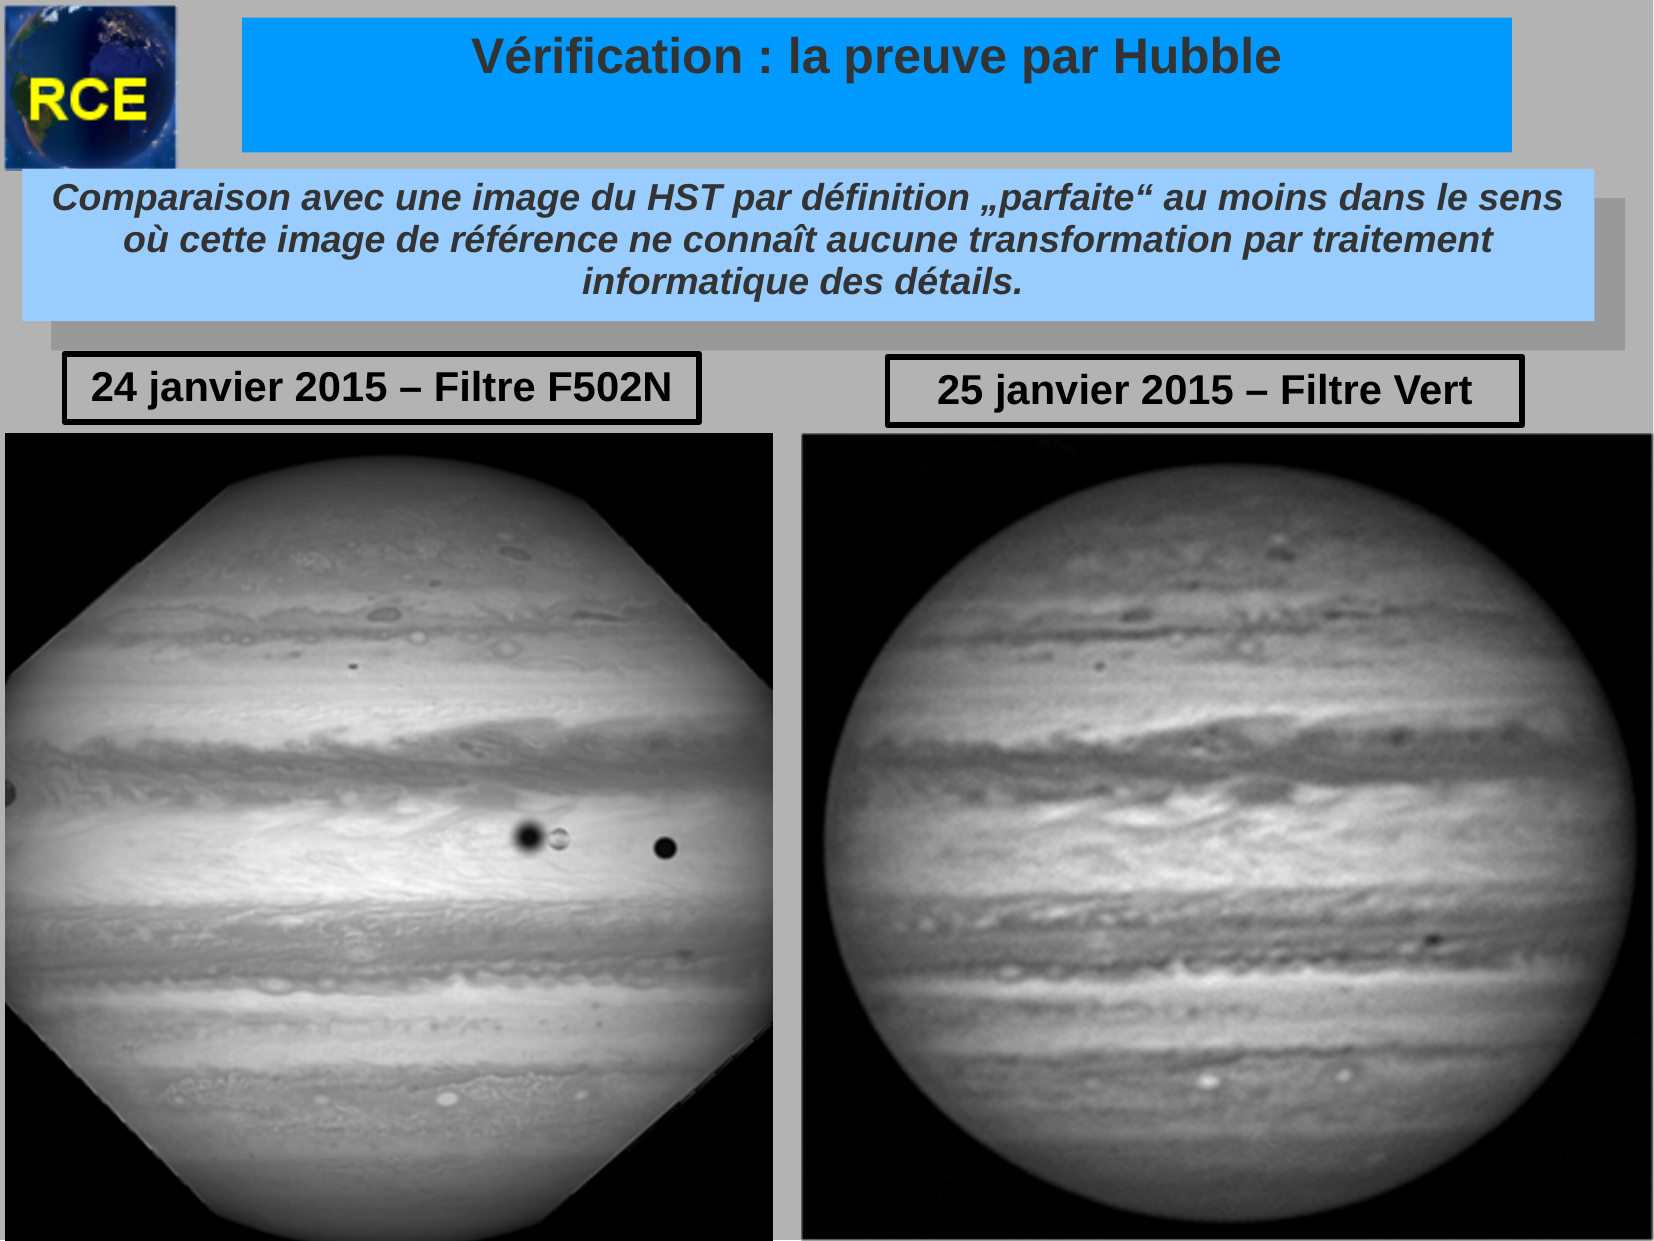

Vérification : la preuve par Hubble
Comparaison avec une image du HST par définition „parfaite“ au moins dans le sens où cette image de référence ne connaît aucune transformation par traitement informatique des détails.
24 janvier 2015 – Filtre F502N
25 janvier 2015 – Filtre Vert
Christophe Pellier